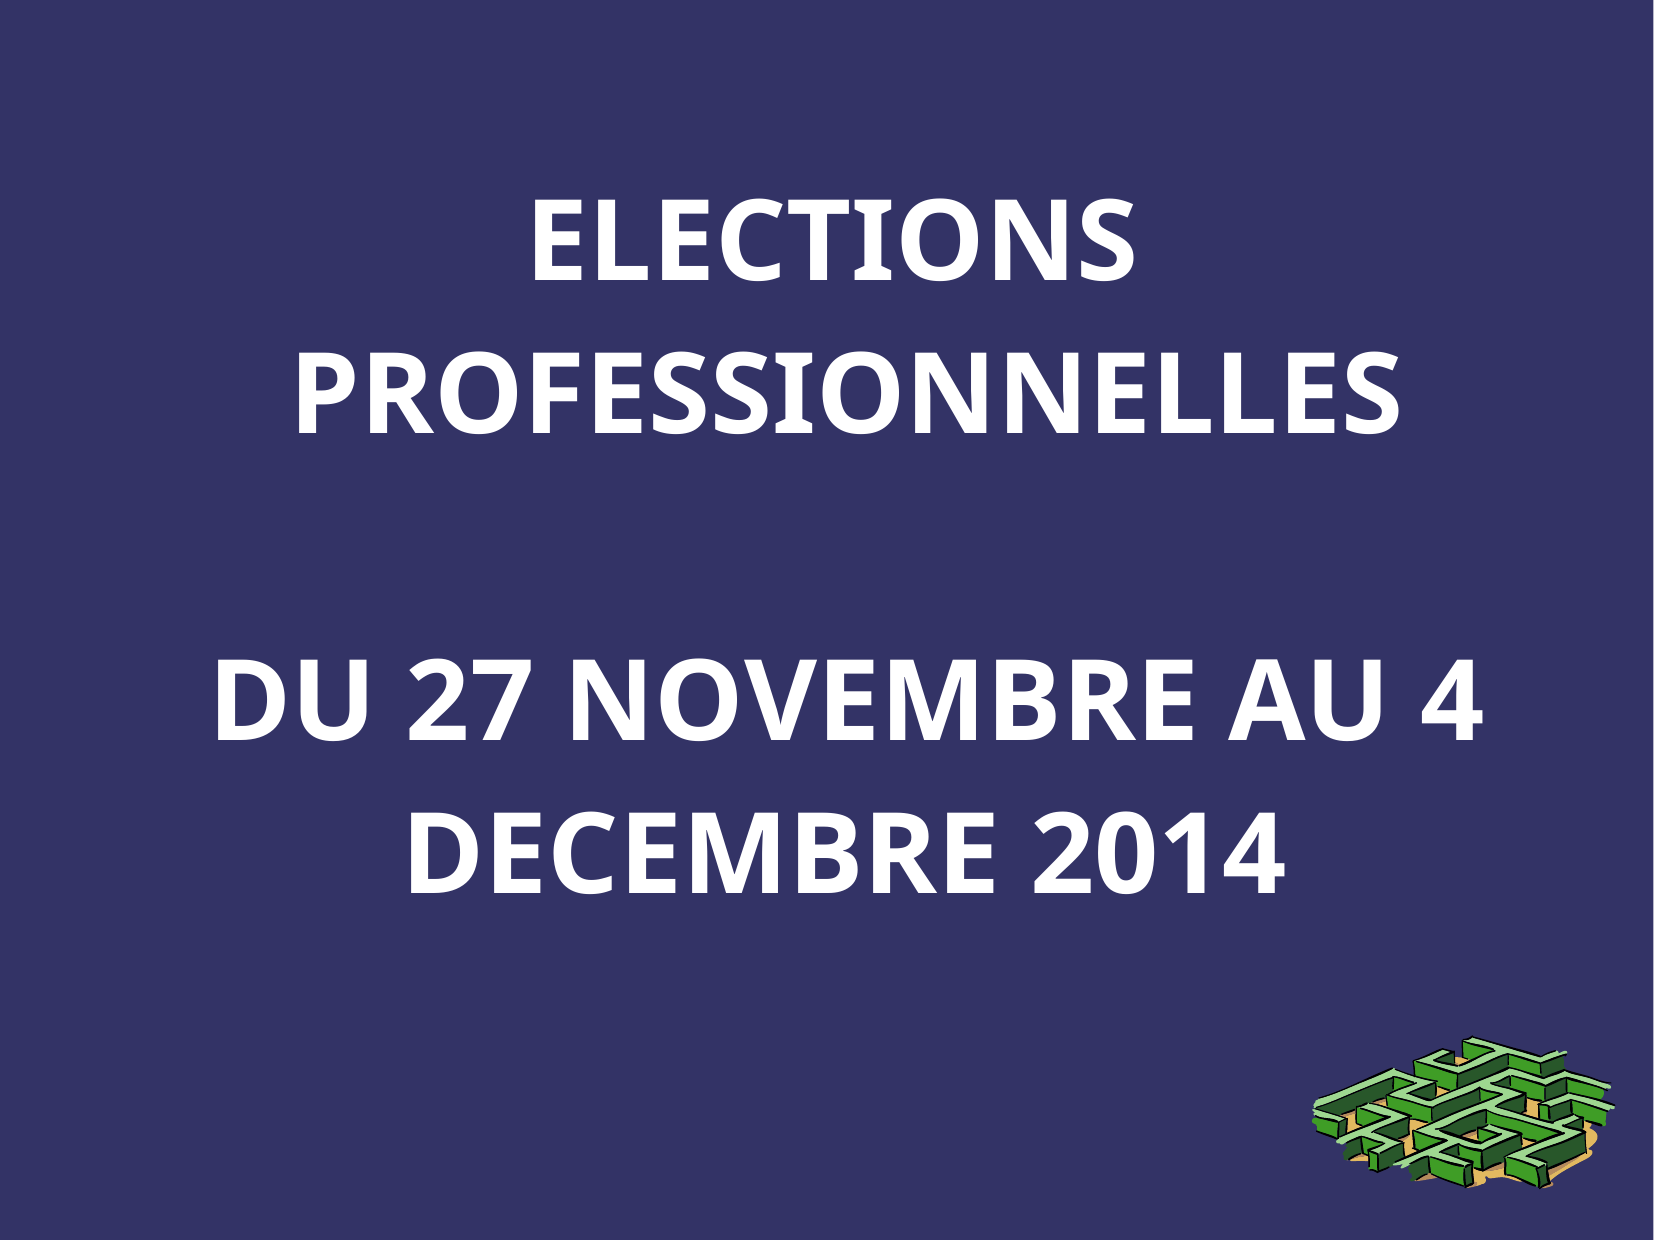

# ELECTIONS
PROFESSIONNELLES
DU 27 NOVEMBRE AU 4 DECEMBRE 2014